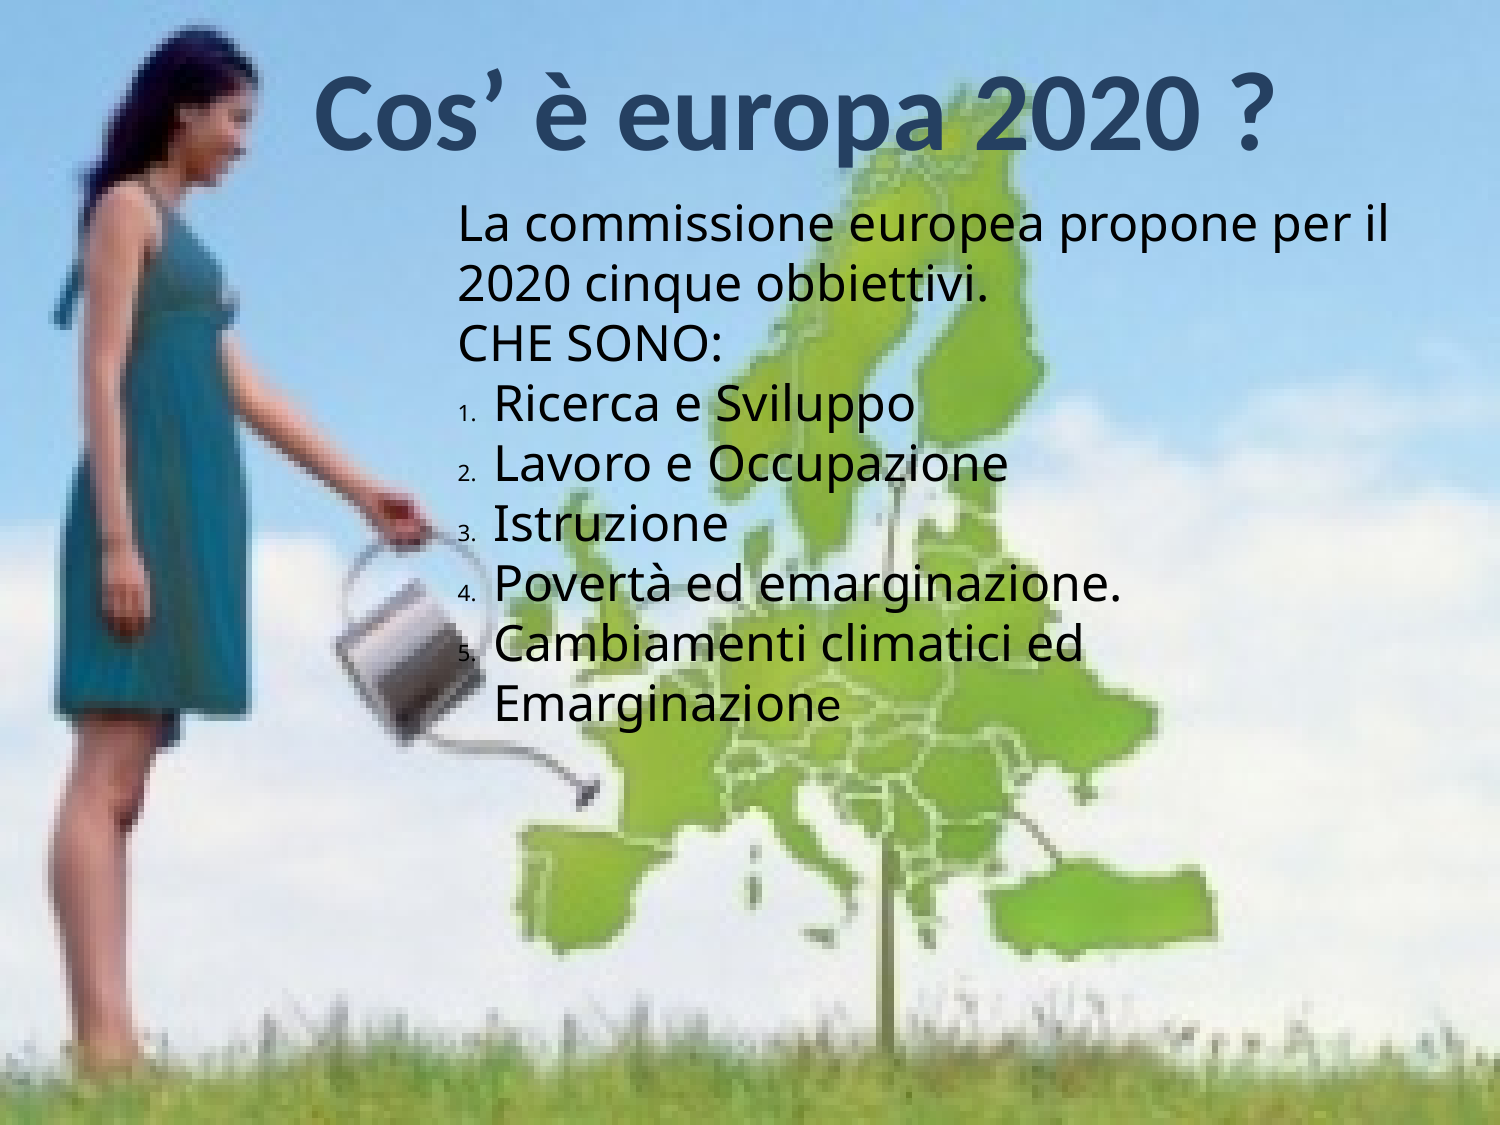

Cos’ è europa 2020 ?
La commissione europea propone per il 2020 cinque obbiettivi.
CHE SONO:
Ricerca e Sviluppo
Lavoro e Occupazione
Istruzione
Povertà ed emarginazione.
Cambiamenti climatici ed Emarginazione